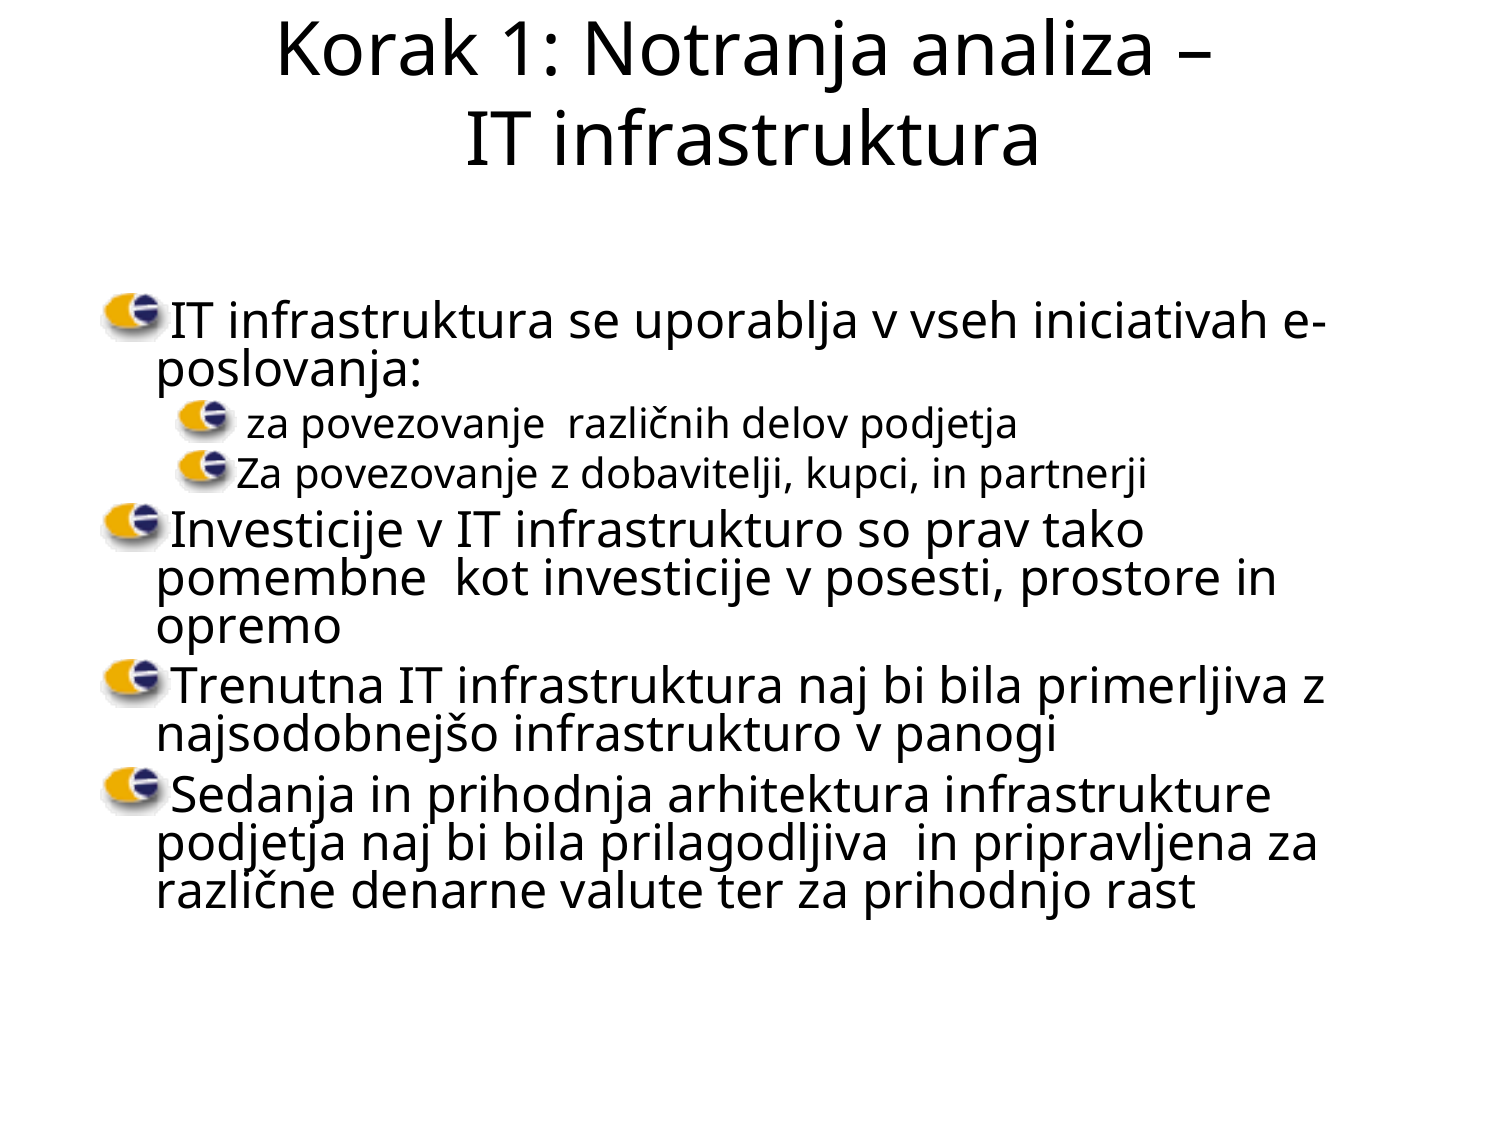

# Korak 1: Notranja analiza – IT infrastruktura
IT infrastruktura se uporablja v vseh iniciativah e-poslovanja:
 za povezovanje različnih delov podjetja
Za povezovanje z dobavitelji, kupci, in partnerji
Investicije v IT infrastrukturo so prav tako pomembne kot investicije v posesti, prostore in opremo
Trenutna IT infrastruktura naj bi bila primerljiva z najsodobnejšo infrastrukturo v panogi
Sedanja in prihodnja arhitektura infrastrukture podjetja naj bi bila prilagodljiva in pripravljena za različne denarne valute ter za prihodnjo rast